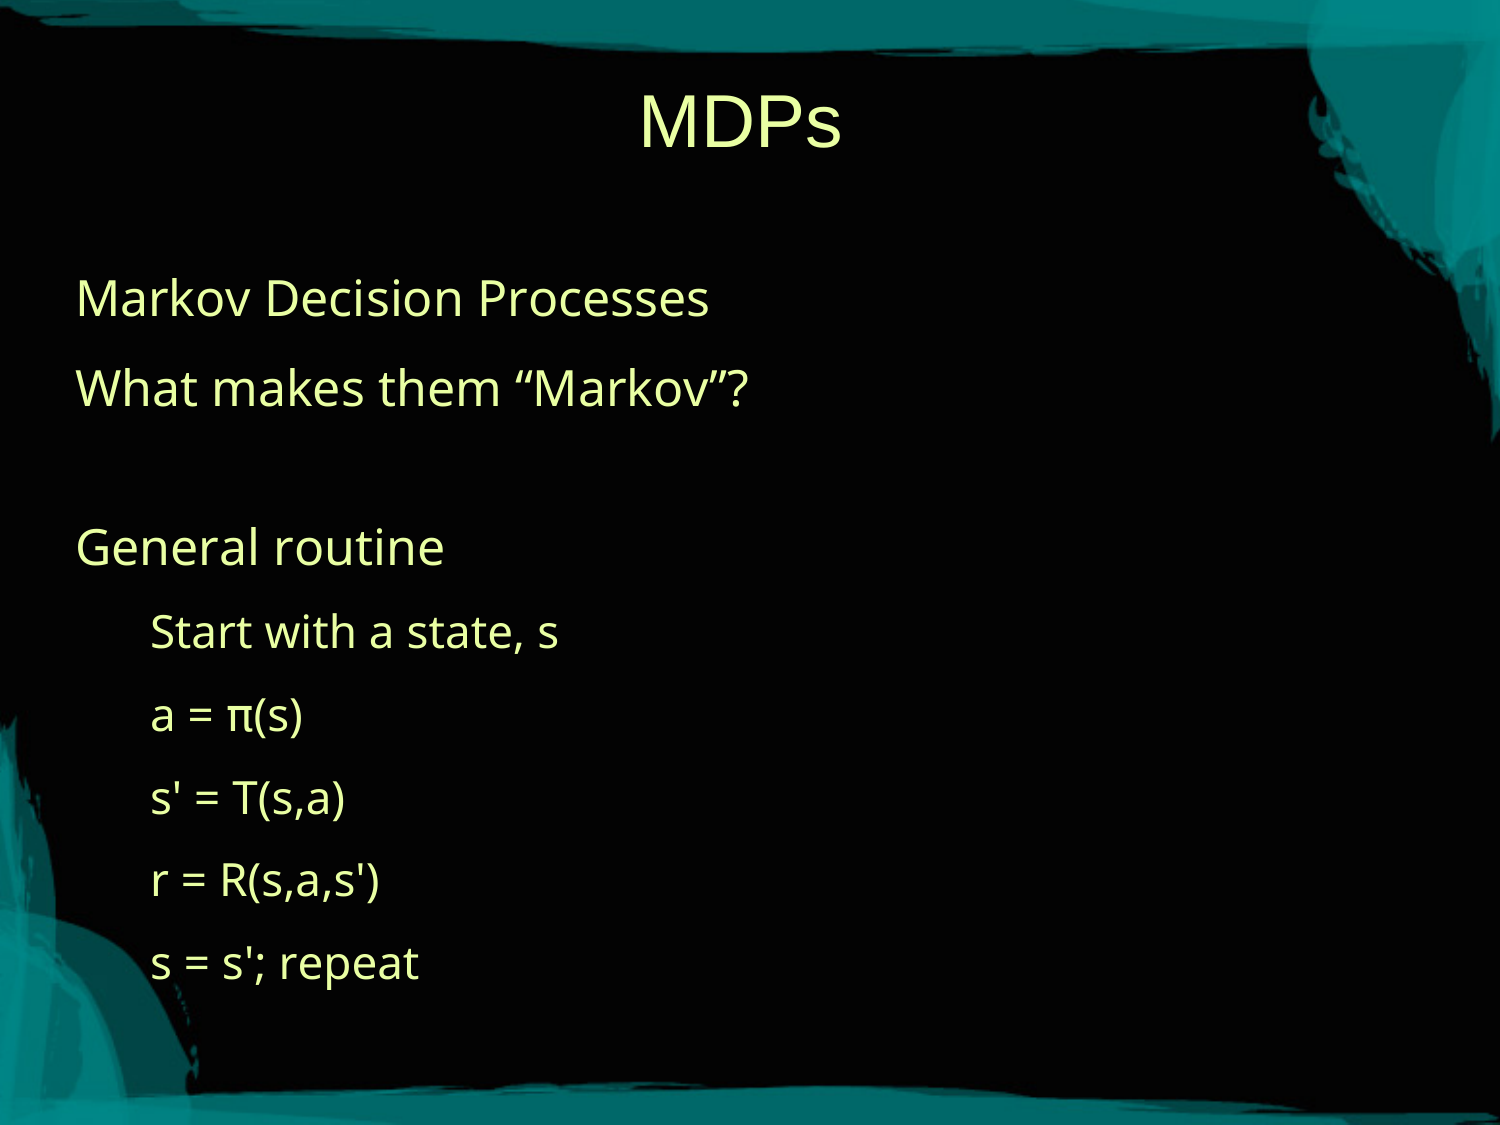

# MDPs
Markov Decision Processes
What makes them “Markov”?
General routine
Start with a state, s
a = π(s)
s' = T(s,a)
r = R(s,a,s')
s = s'; repeat